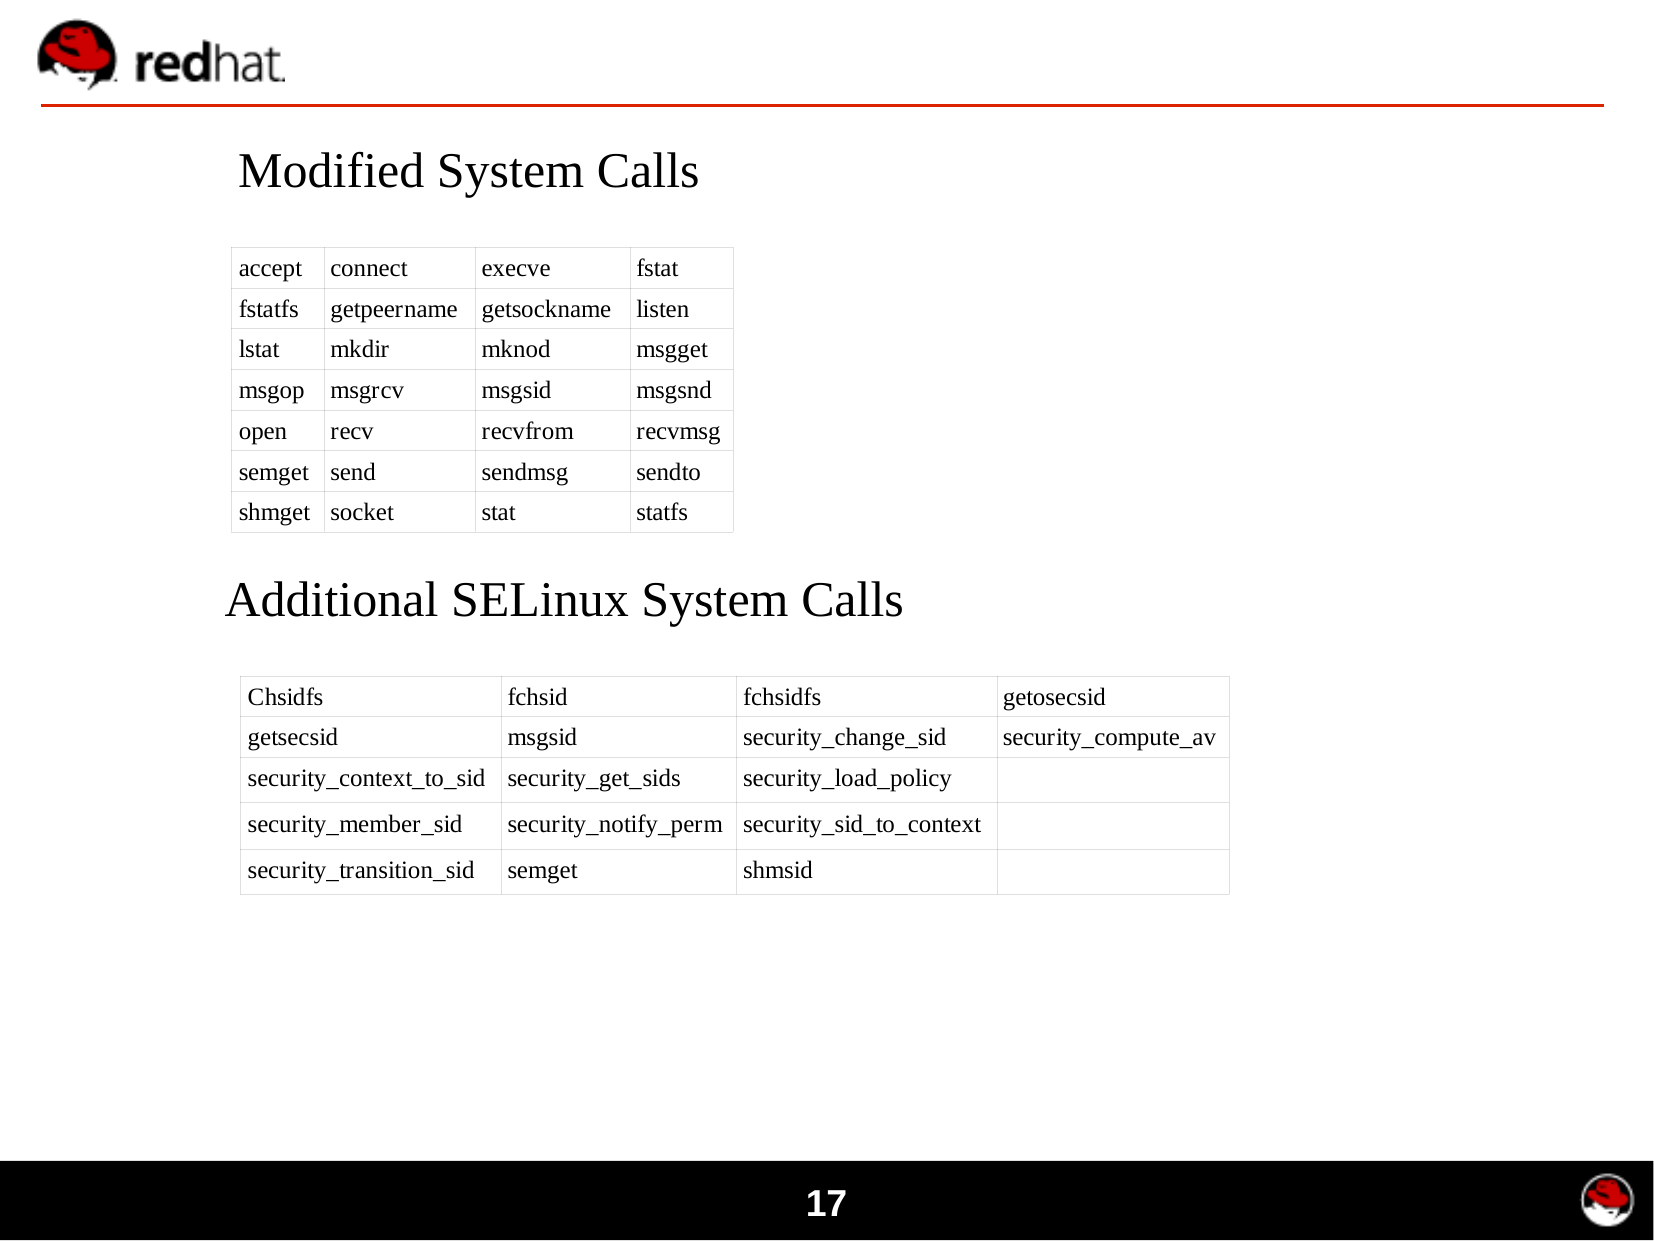

Modified System Calls
Additional SELinux System Calls